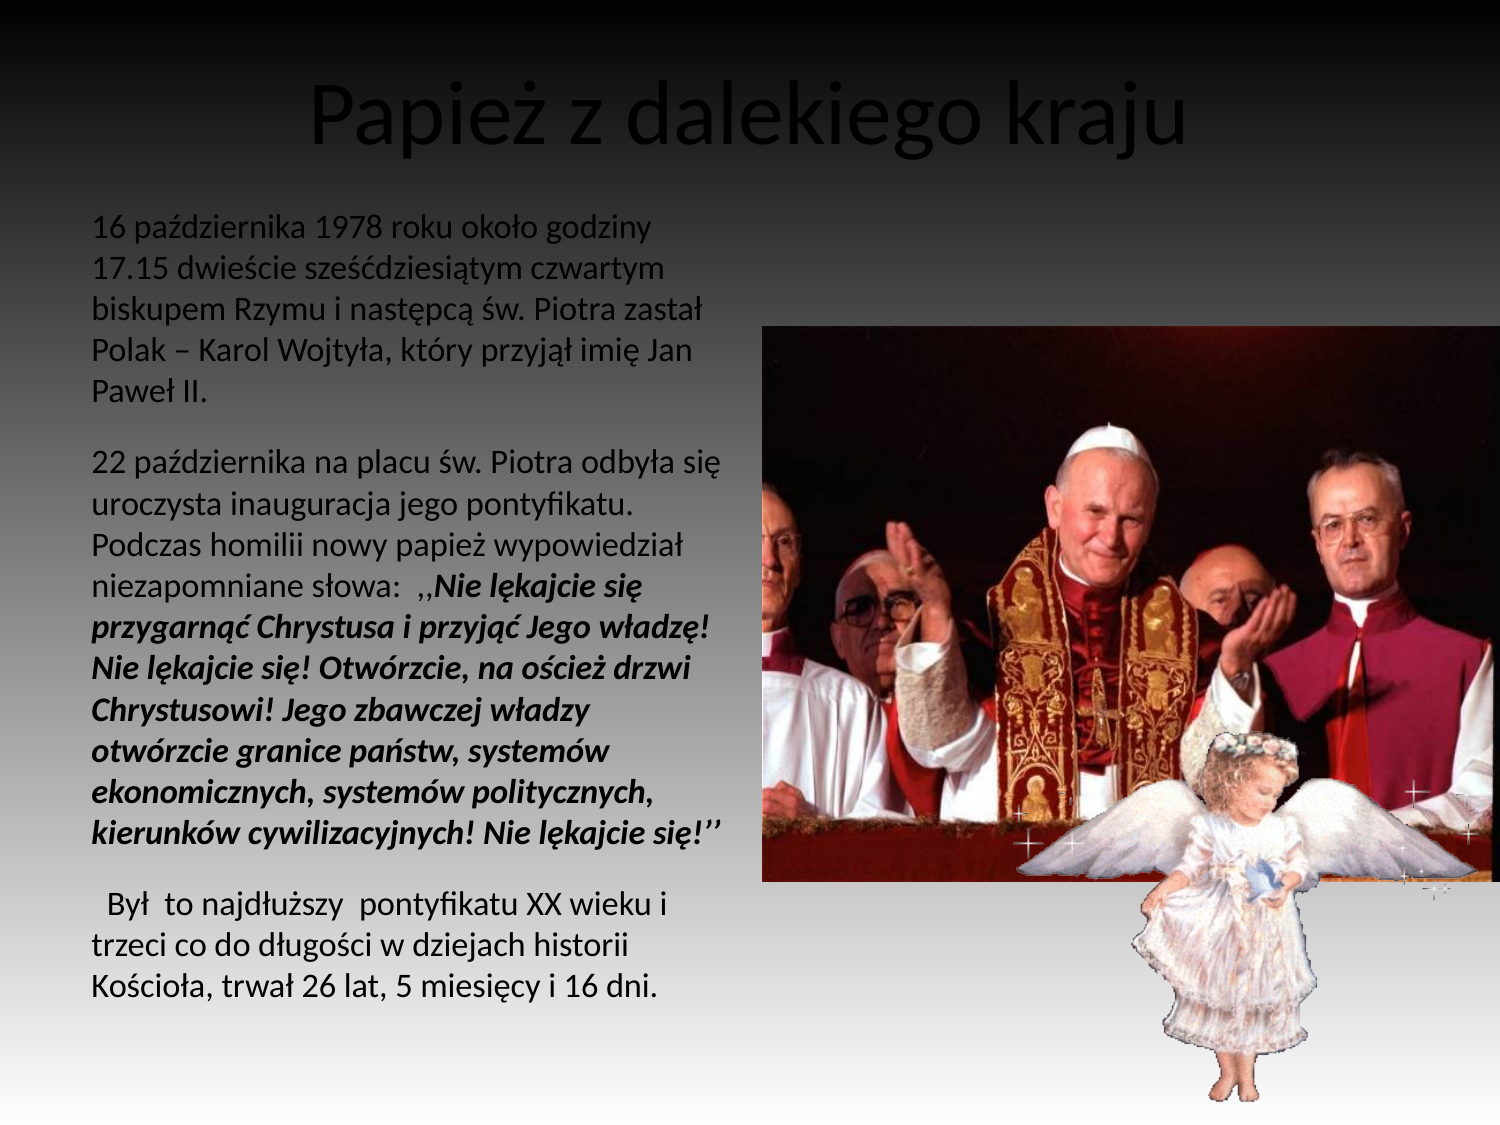

# Papież z dalekiego kraju
16 października 1978 roku około godziny 17.15 dwieście sześćdziesiątym czwartym biskupem Rzymu i następcą św. Piotra zastał Polak – Karol Wojtyła, który przyjął imię Jan Paweł II.
22 października na placu św. Piotra odbyła się uroczysta inauguracja jego pontyfikatu. Podczas homilii nowy papież wypowiedział niezapomniane słowa: ,,Nie lękajcie się przygarnąć Chrystusa i przyjąć Jego władzę! Nie lękajcie się! Otwórzcie, na oścież drzwi Chrystusowi! Jego zbawczej władzy otwórzcie granice państw, systemów ekonomicznych, systemów politycznych, kierunków cywilizacyjnych! Nie lękajcie się!’’
 Był to najdłuższy pontyfikatu XX wieku i trzeci co do długości w dziejach historii Kościoła, trwał 26 lat, 5 miesięcy i 16 dni.